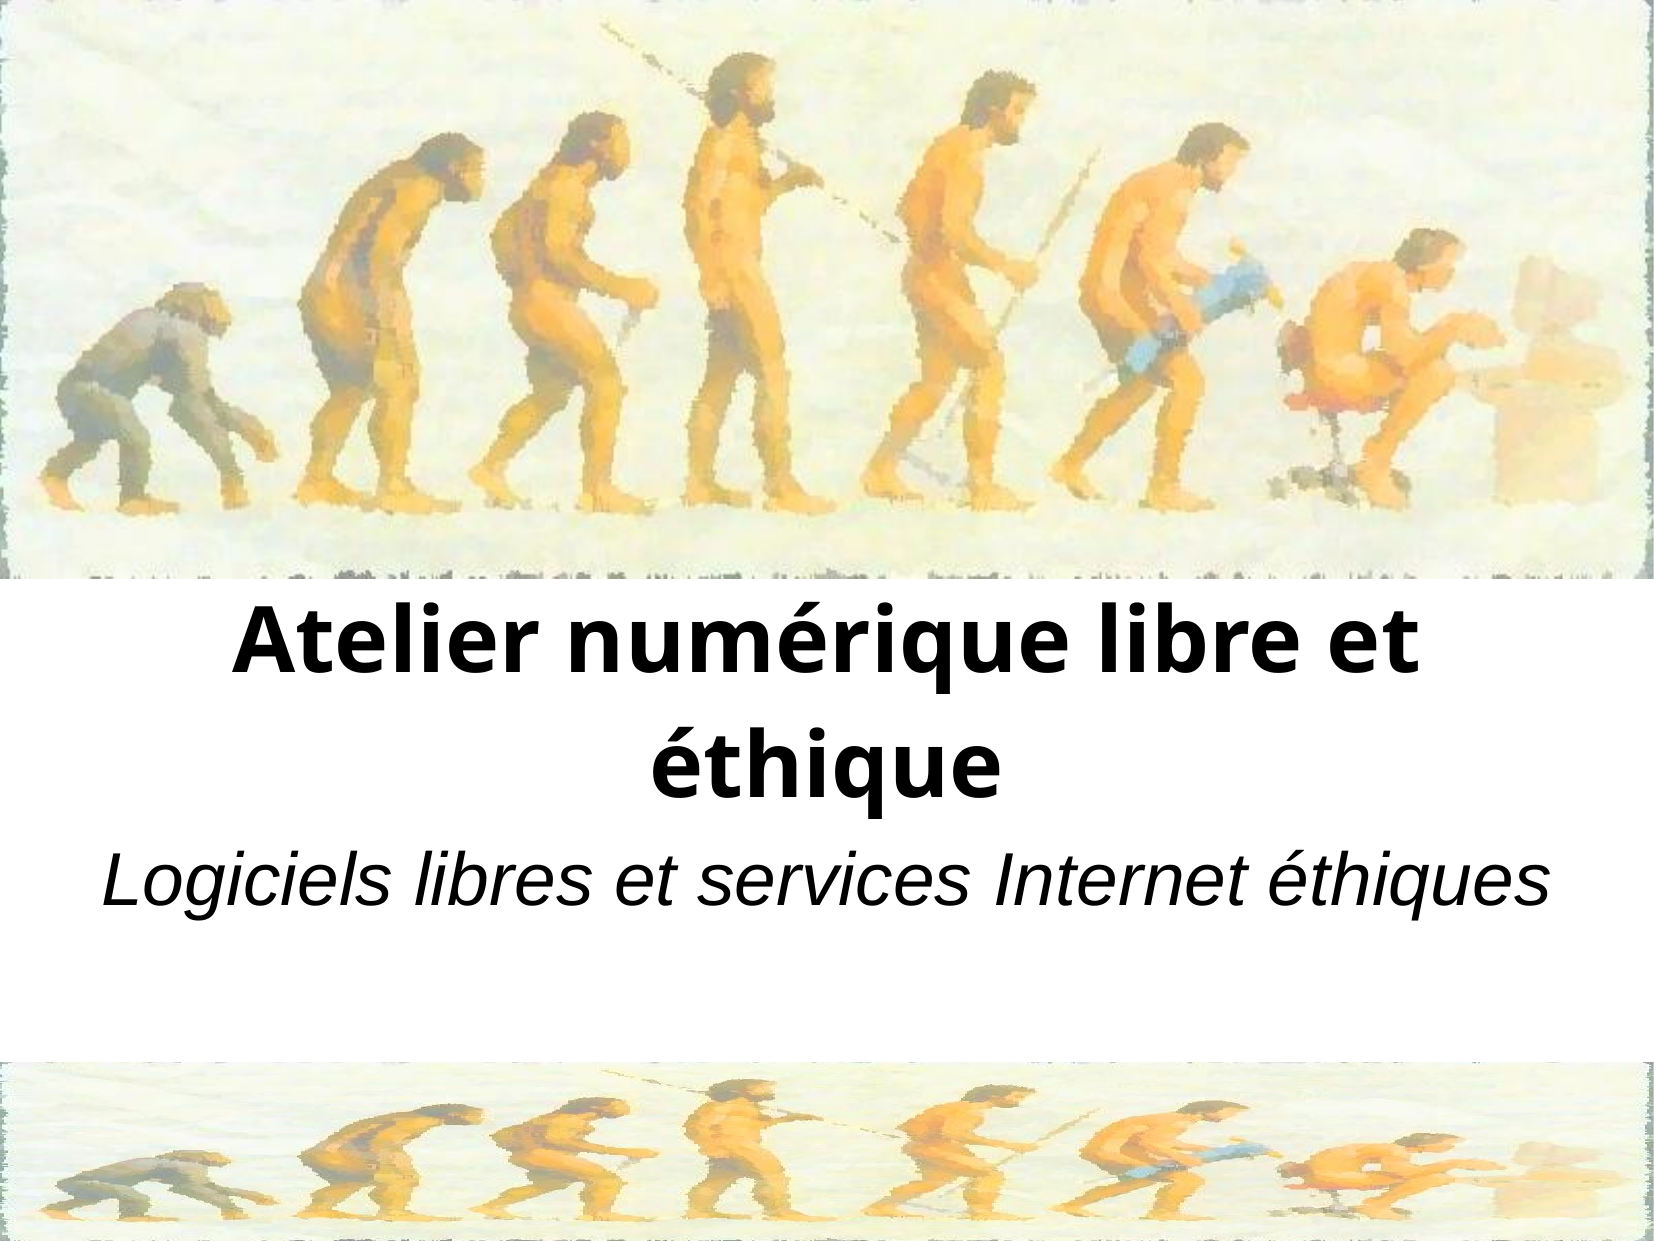

# Atelier numérique libre et éthique
Logiciels libres et services Internet éthiques